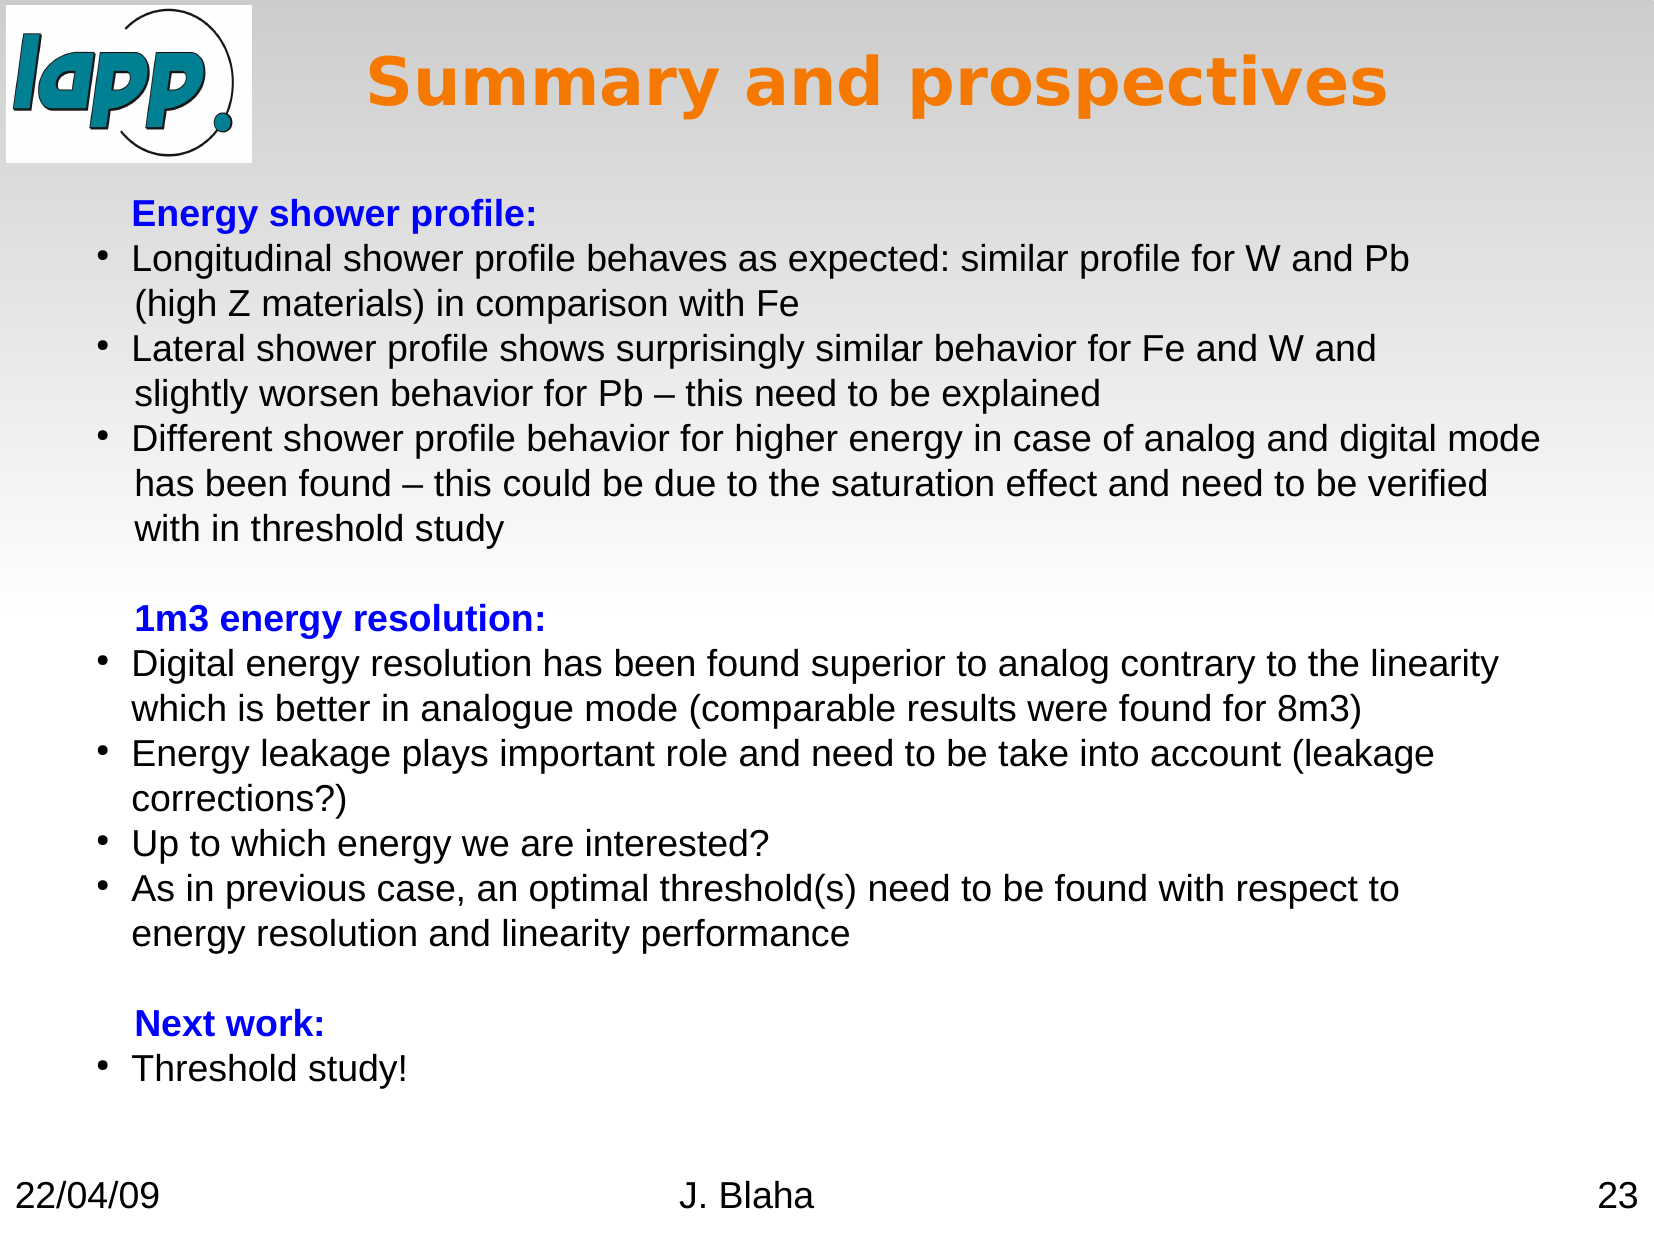

# Summary and prospectives
Energy shower profile:
Longitudinal shower profile behaves as expected: similar profile for W and Pb
	(high Z materials) in comparison with Fe
Lateral shower profile shows surprisingly similar behavior for Fe and W and
	slightly worsen behavior for Pb – this need to be explained
Different shower profile behavior for higher energy in case of analog and digital mode
	has been found – this could be due to the saturation effect and need to be verified
	with in threshold study
	1m3 energy resolution:
Digital energy resolution has been found superior to analog contrary to the linearity
which is better in analogue mode (comparable results were found for 8m3)
Energy leakage plays important role and need to be take into account (leakage
corrections?)
Up to which energy we are interested?
As in previous case, an optimal threshold(s) need to be found with respect to
energy resolution and linearity performance
	Next work:
Threshold study!
22/04/09
 J. Blaha